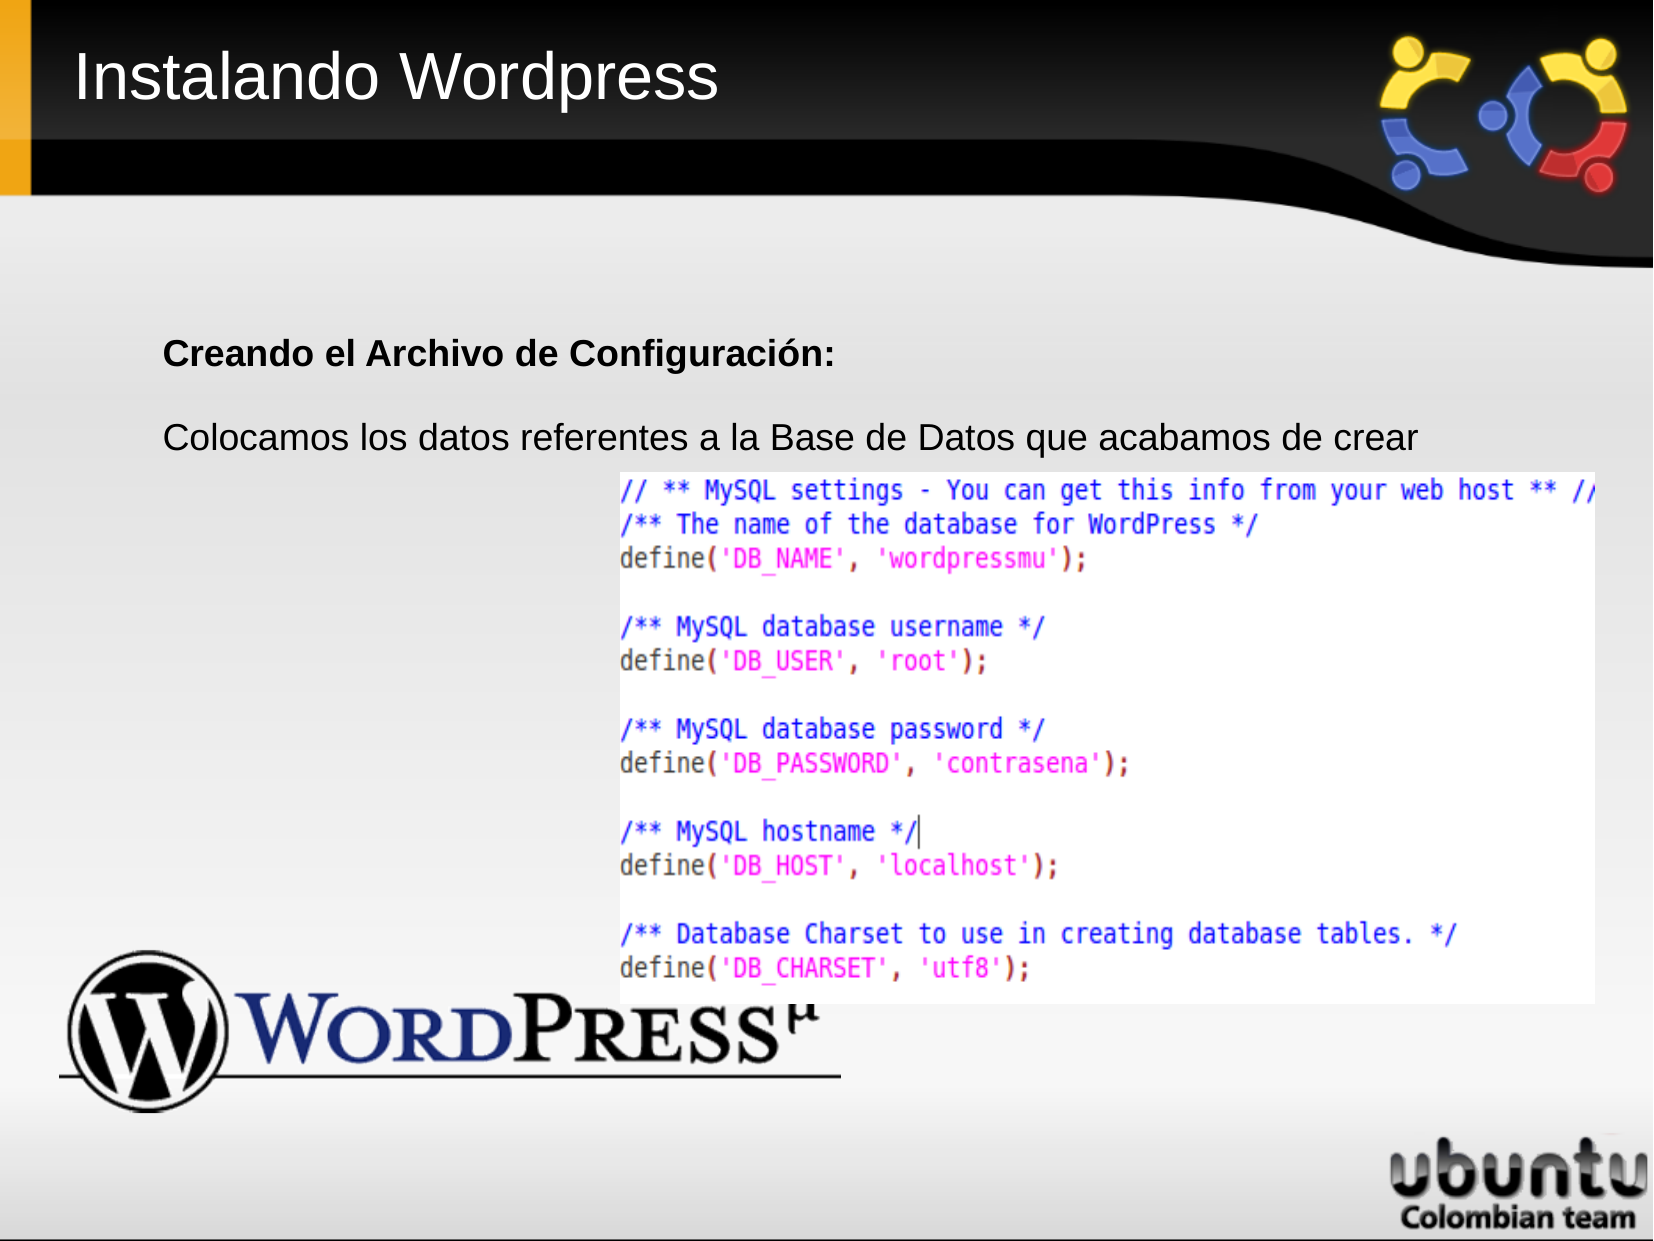

Instalando Wordpress
Creando el Archivo de Configuración:
Colocamos los datos referentes a la Base de Datos que acabamos de crear